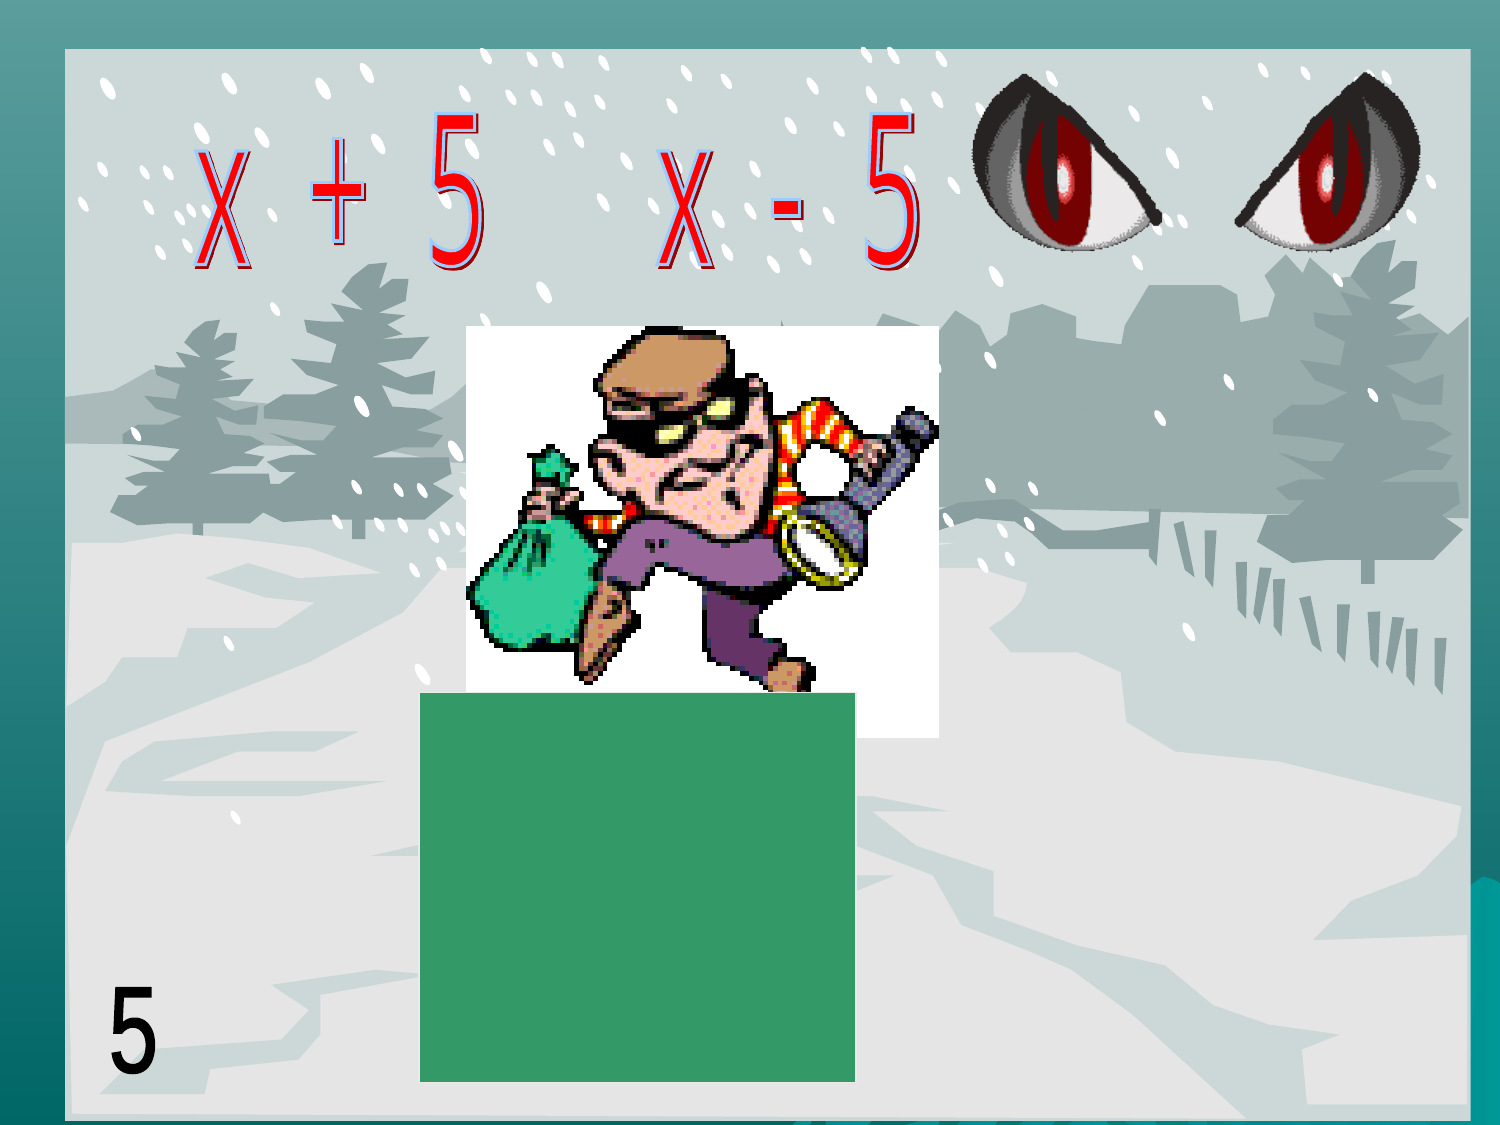

х + 5 х - 5
х = 10
х = 5
5